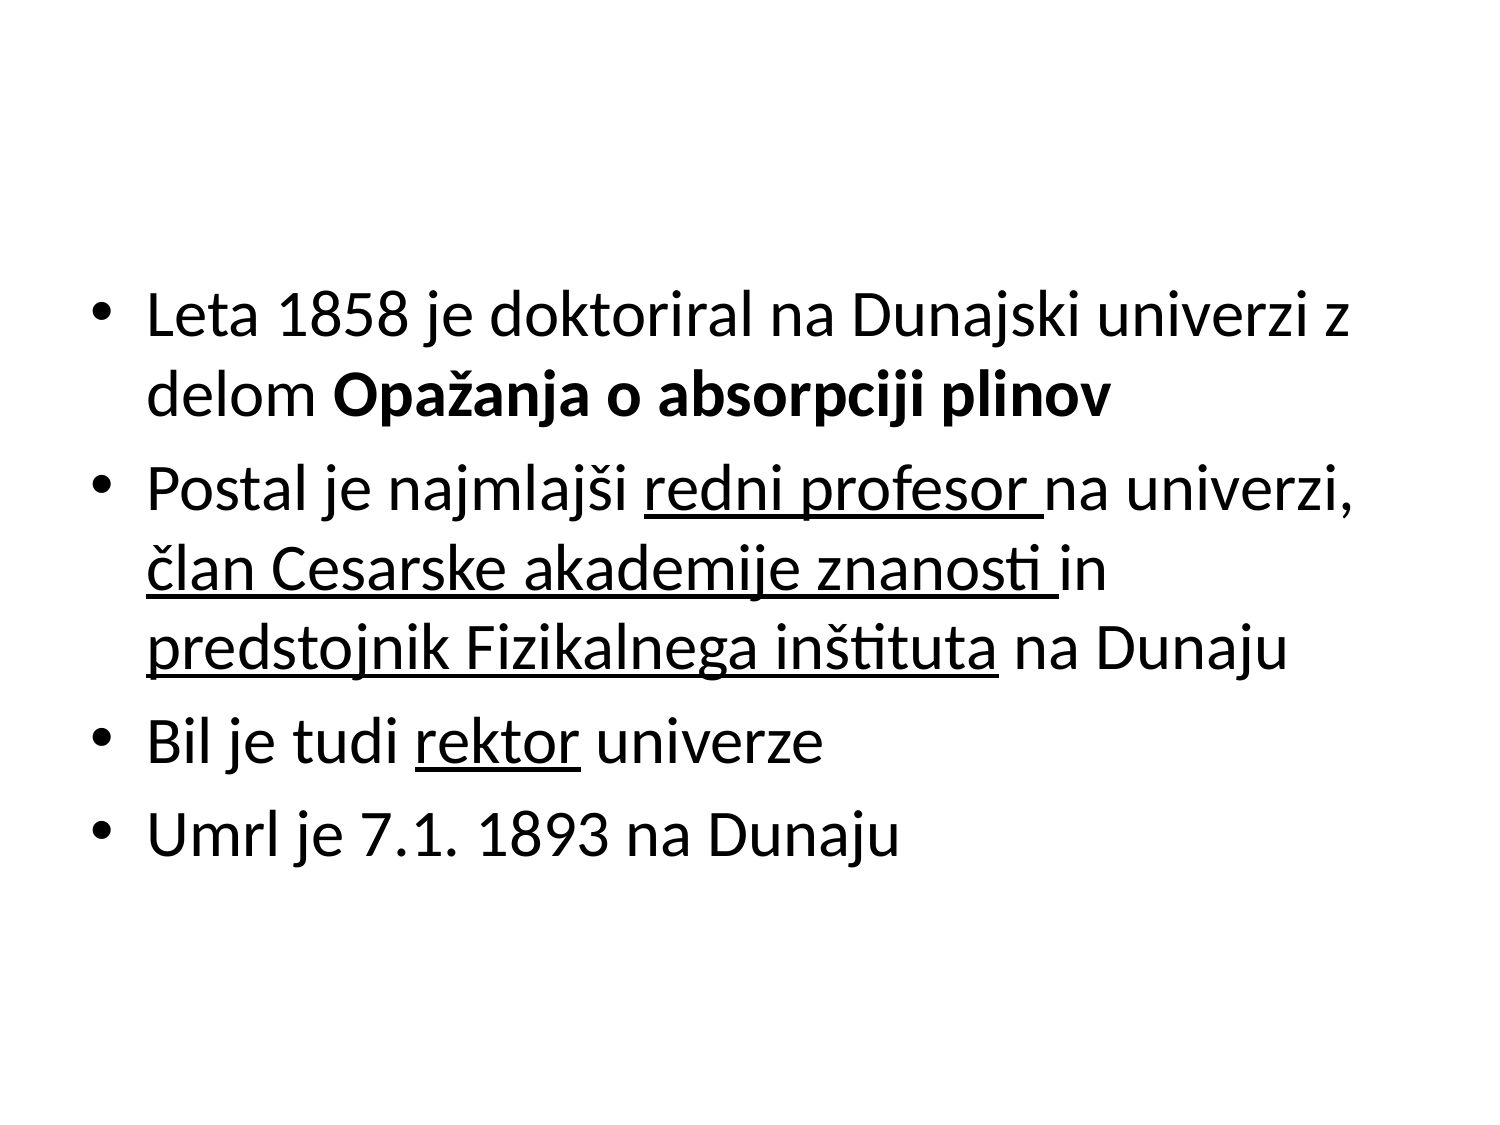

#
Leta 1858 je doktoriral na Dunajski univerzi z delom Opažanja o absorpciji plinov
Postal je najmlajši redni profesor na univerzi, član Cesarske akademije znanosti in predstojnik Fizikalnega inštituta na Dunaju
Bil je tudi rektor univerze
Umrl je 7.1. 1893 na Dunaju